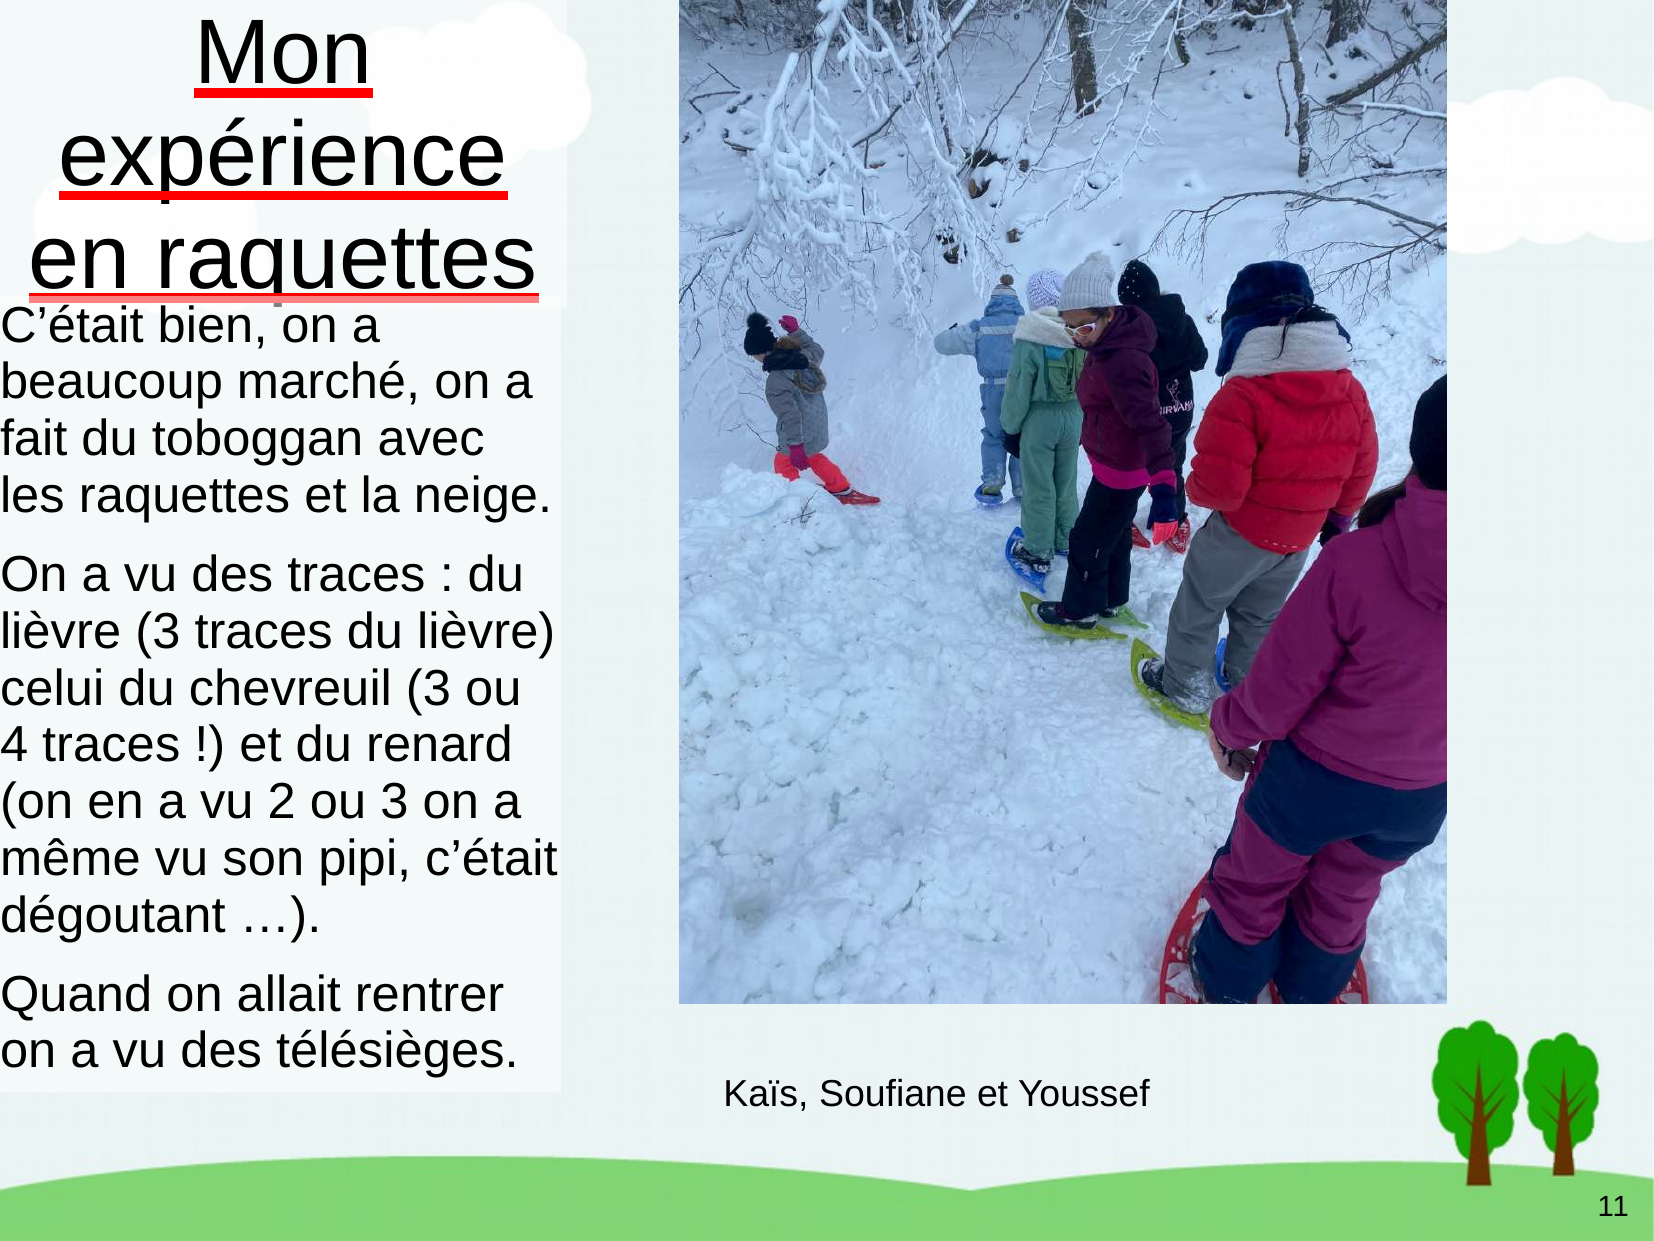

# Mon expérience en raquettes
C’était bien, on a beaucoup marché, on a fait du toboggan avec les raquettes et la neige.
On a vu des traces : du lièvre (3 traces du lièvre) celui du chevreuil (3 ou 4 traces !) et du renard (on en a vu 2 ou 3 on a même vu son pipi, c’était dégoutant …).
Quand on allait rentrer on a vu des télésièges.
Kaïs, Soufiane et Youssef
11